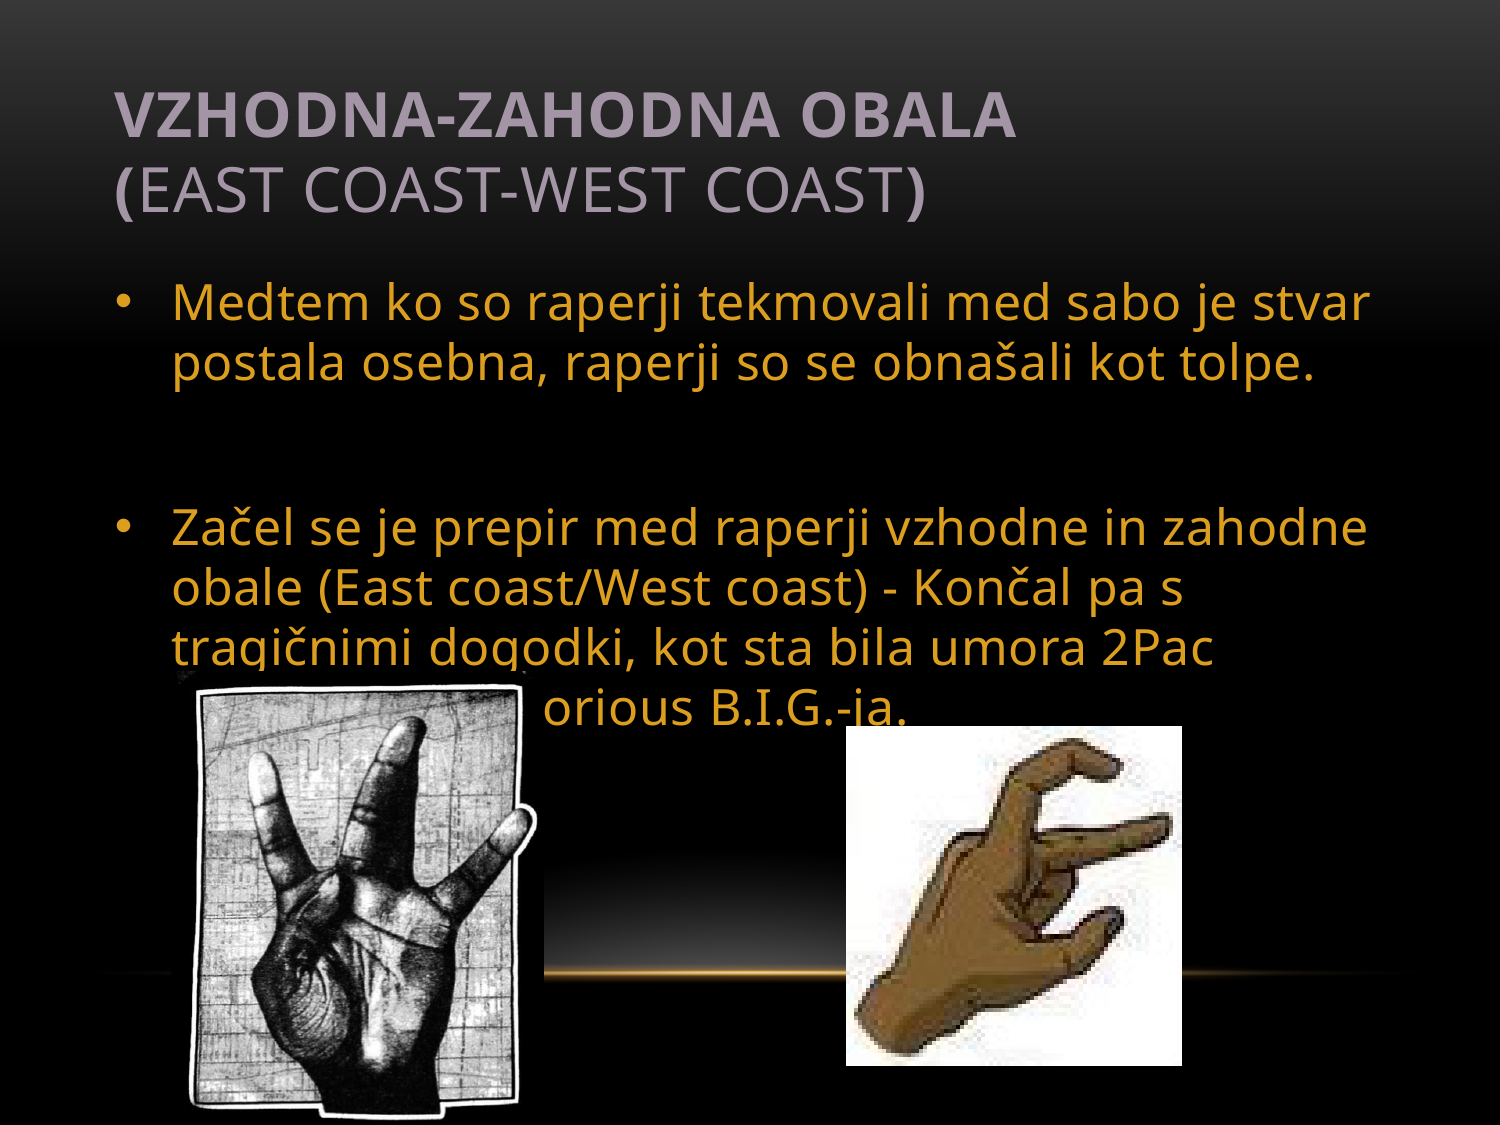

# VZHODNA-ZAHODNA OBALA (East coast-west coast)
Medtem ko so raperji tekmovali med sabo je stvar postala osebna, raperji so se obnašali kot tolpe.
Začel se je prepir med raperji vzhodne in zahodne obale (East coast/West coast) - Končal pa s tragičnimi dogodki, kot sta bila umora 2Pac Shakurja in Notorious B.I.G.-ja.